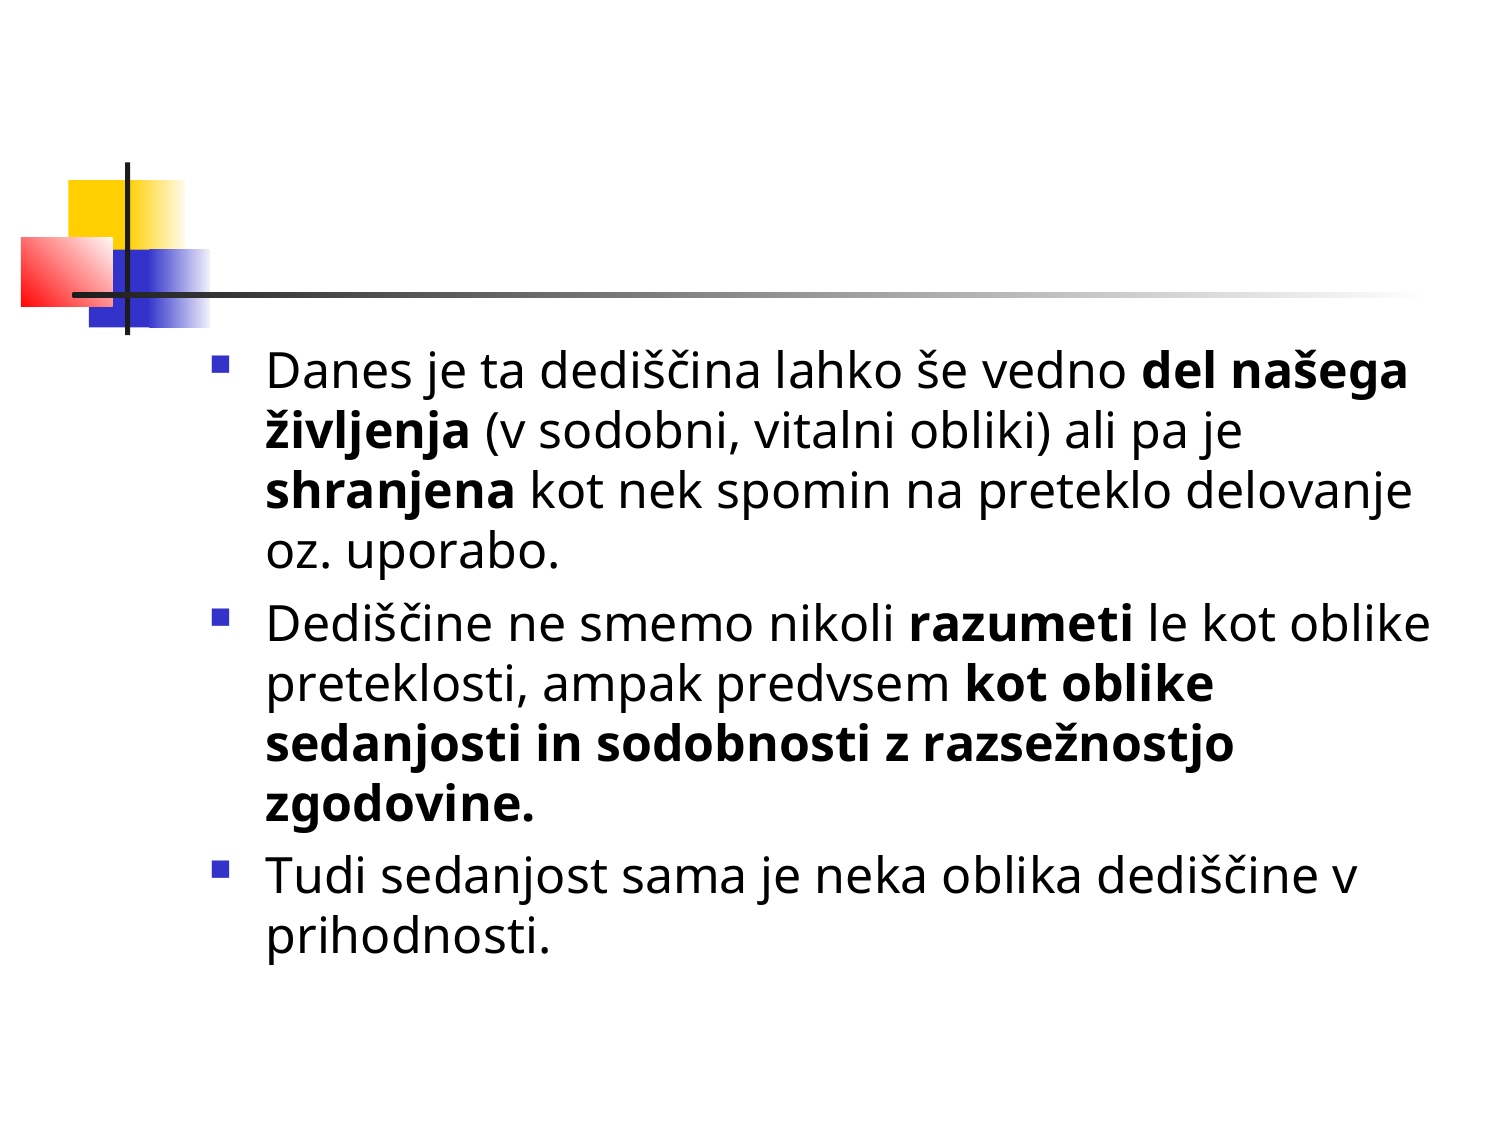

#
Danes je ta dediščina lahko še vedno del našega življenja (v sodobni, vitalni obliki) ali pa je shranjena kot nek spomin na preteklo delovanje oz. uporabo.
Dediščine ne smemo nikoli razumeti le kot oblike preteklosti, ampak predvsem kot oblike sedanjosti in sodobnosti z razsežnostjo zgodovine.
Tudi sedanjost sama je neka oblika dediščine v prihodnosti.